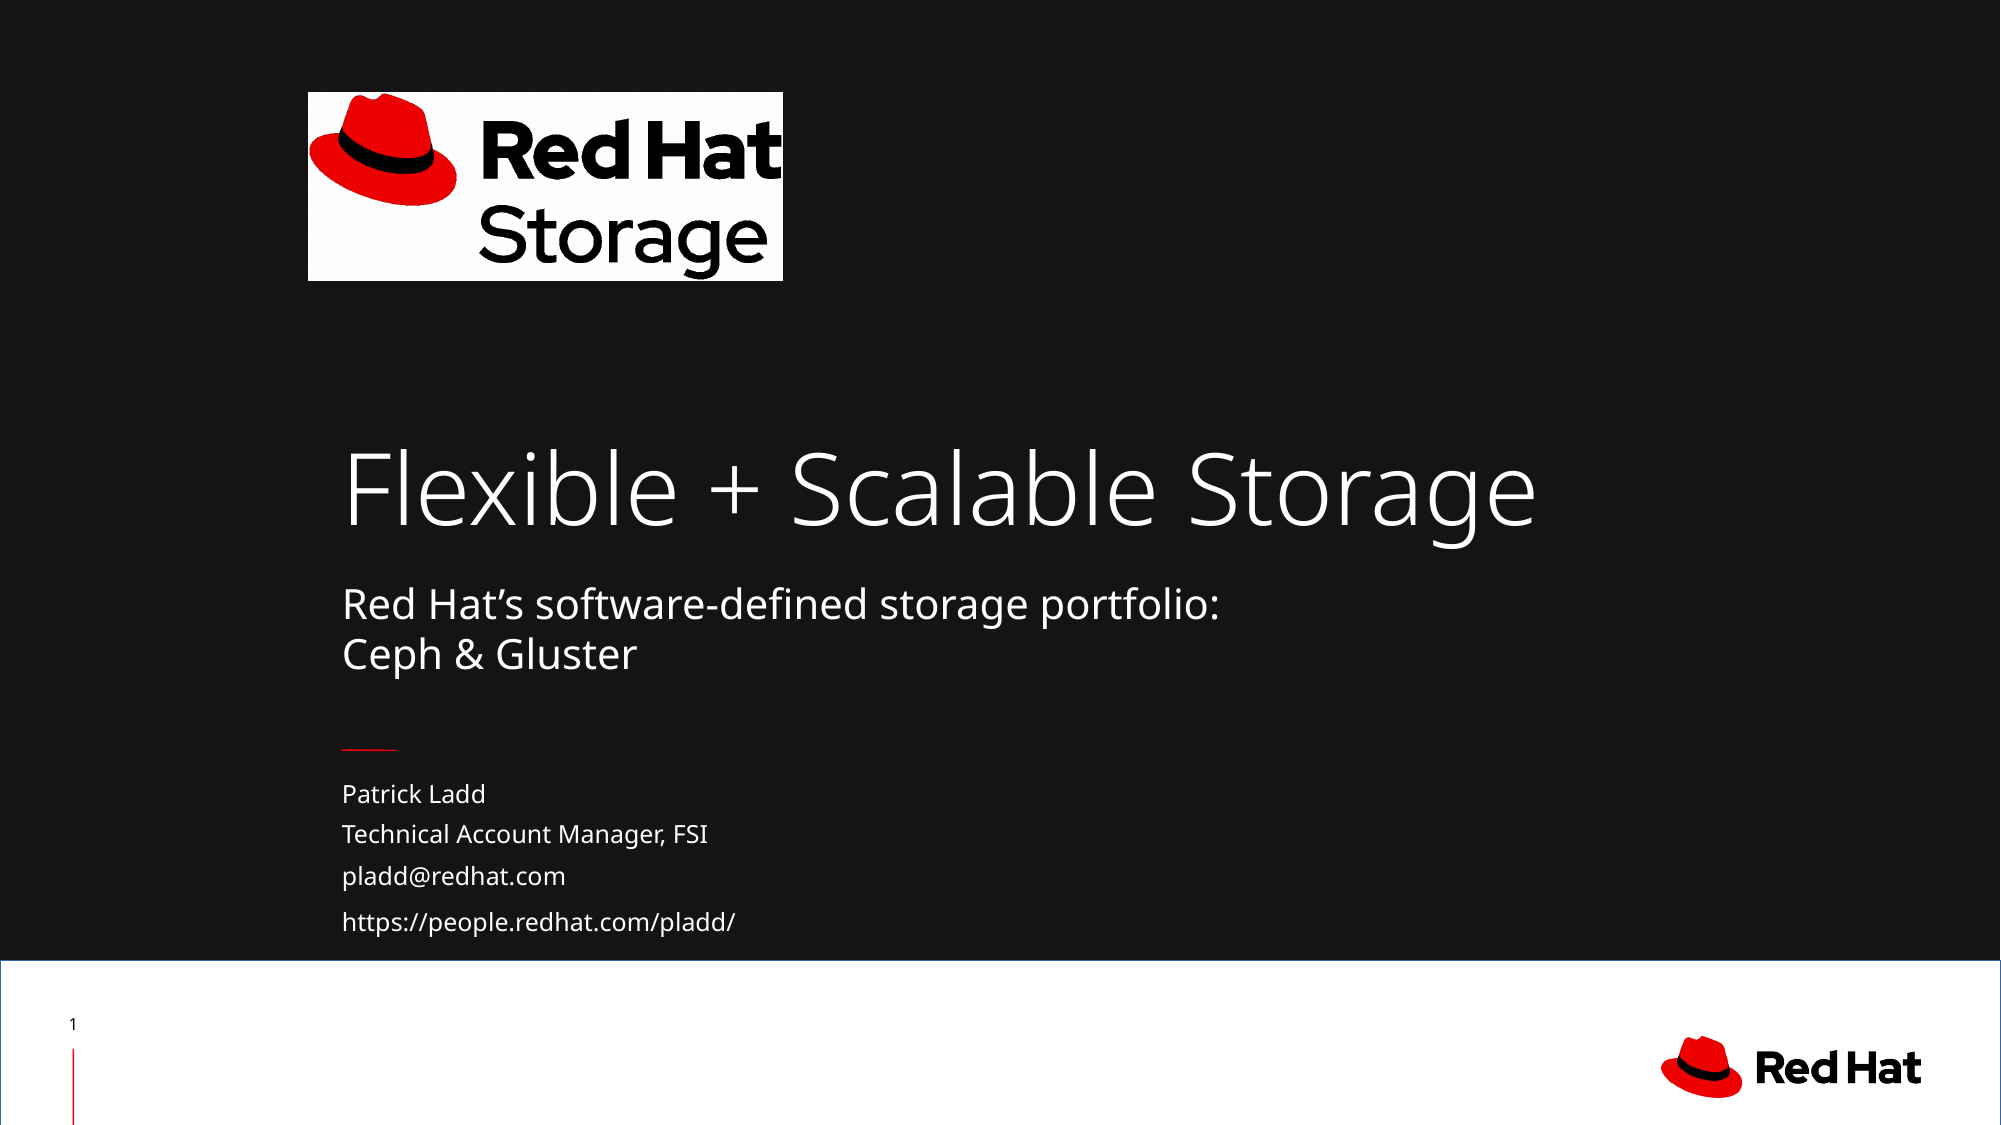

# Flexible + Scalable Storage
Red Hat’s software-defined storage portfolio:
Ceph & Gluster
Patrick Ladd
Technical Account Manager, FSI
pladd@redhat.com
https://people.redhat.com/pladd/
1